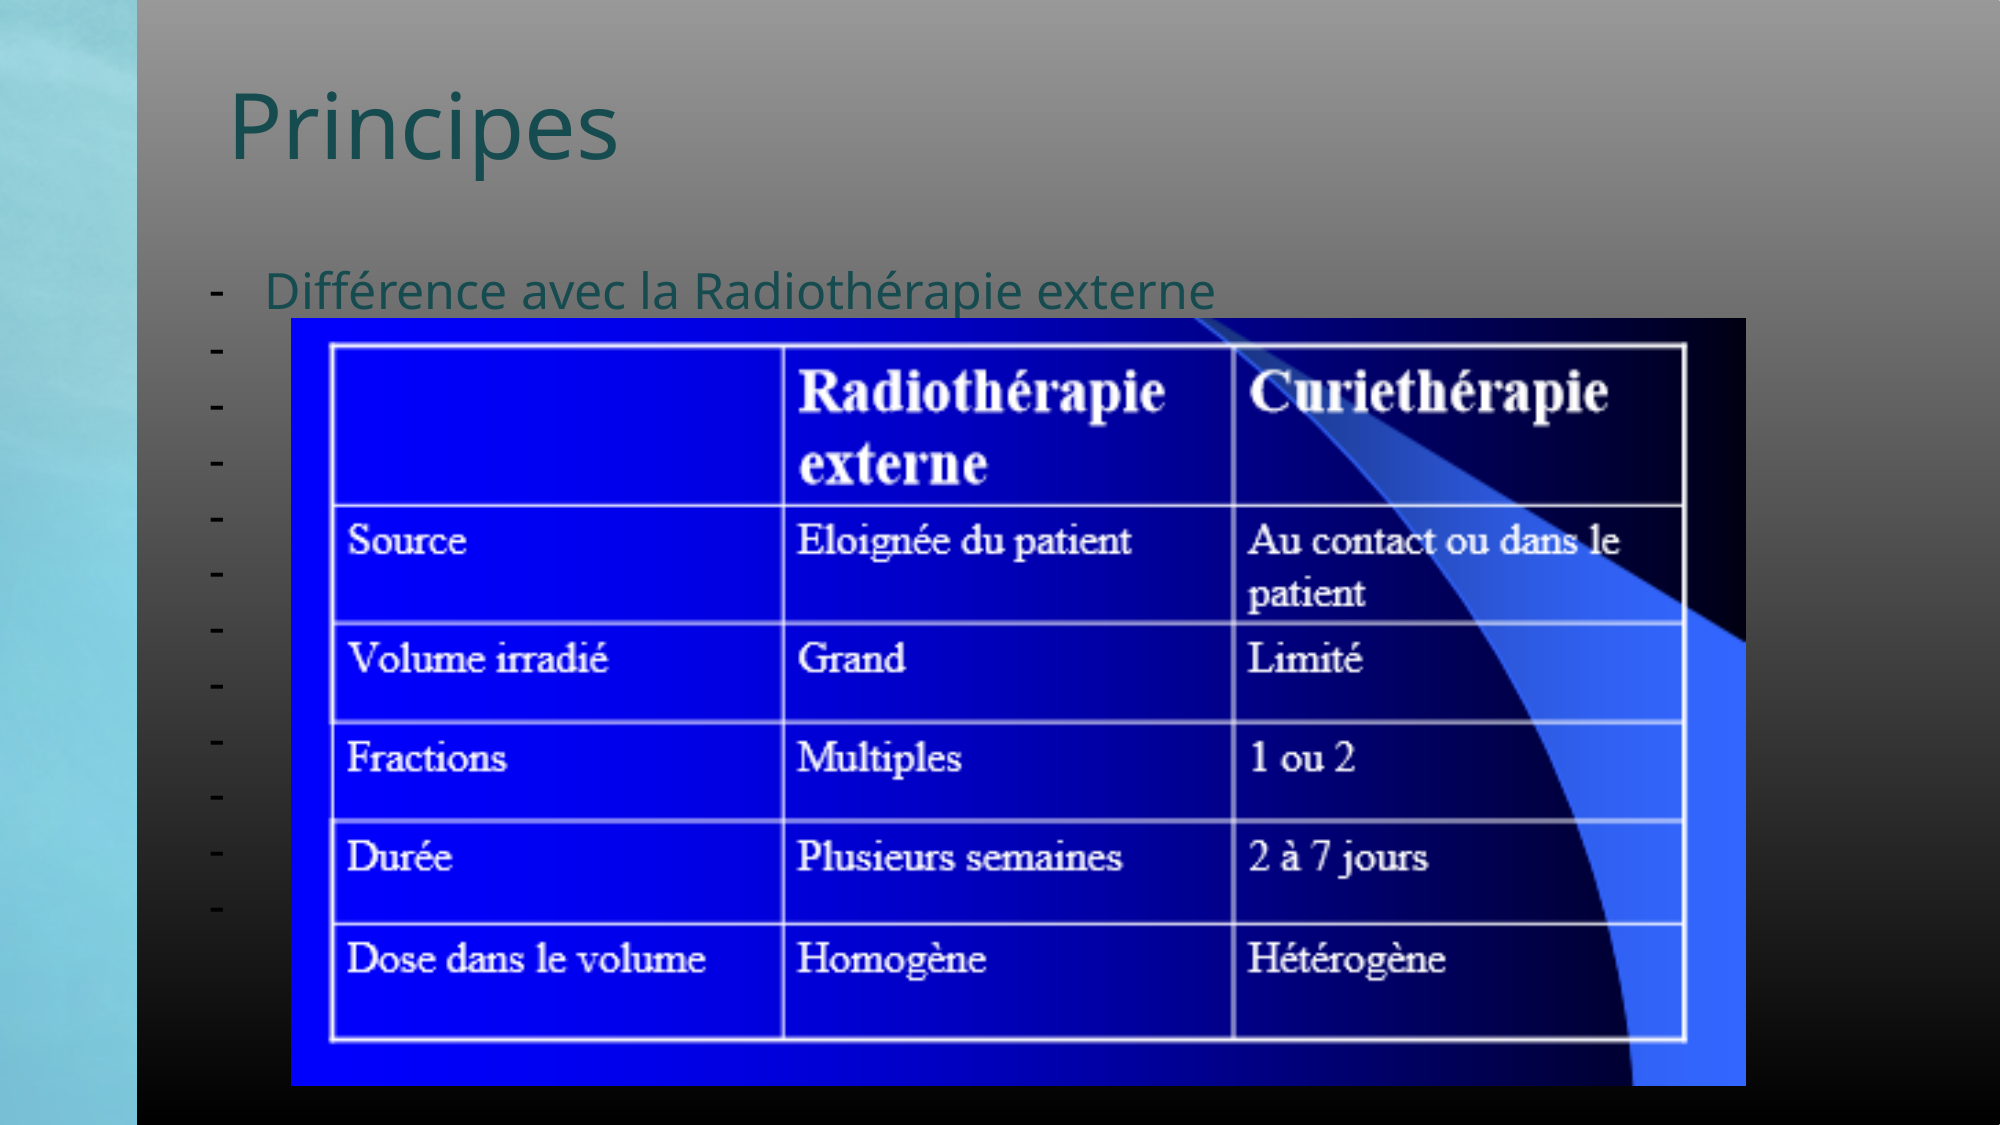

# Principes
Différence avec la Radiothérapie externe